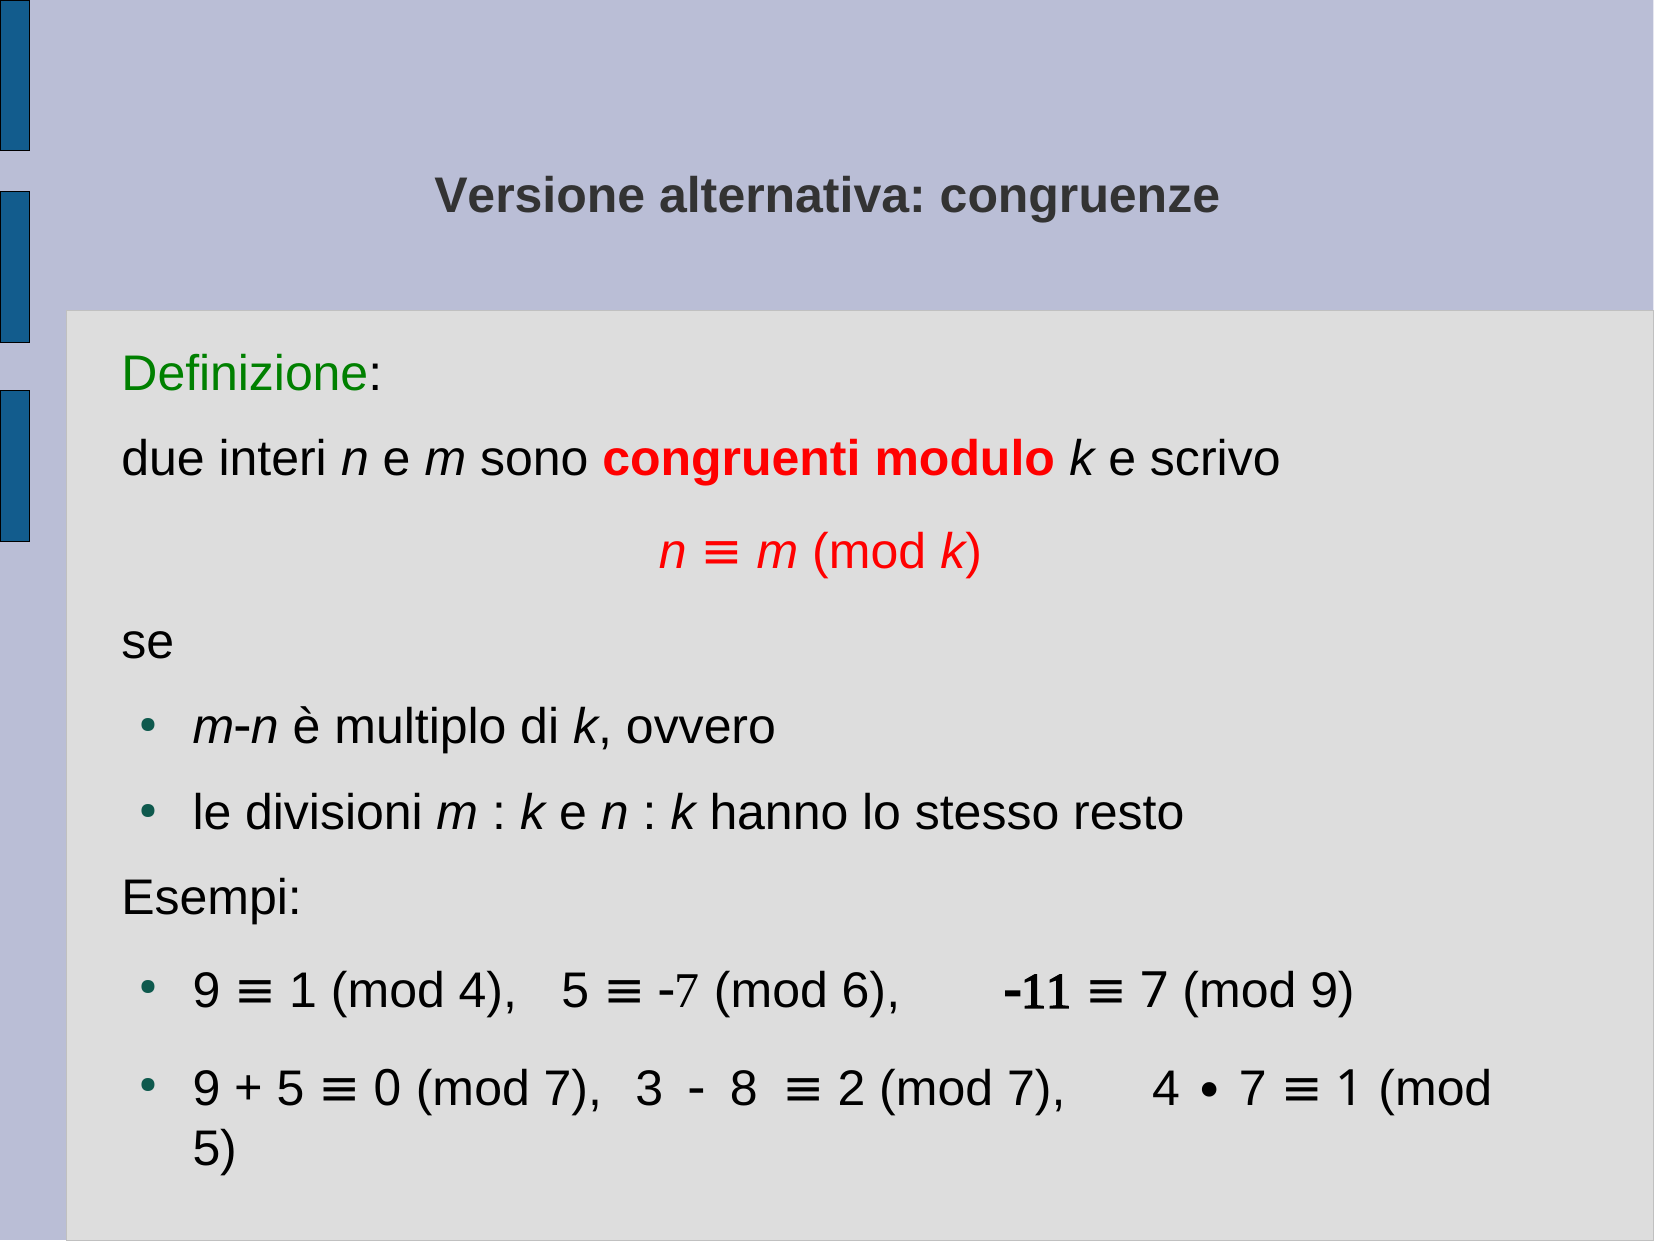

# Versione alternativa: congruenze
Definizione:
due interi n e m sono congruenti modulo k e scrivo
n ≡ m (mod k)
se
m-n è multiplo di k, ovvero
le divisioni m : k e n : k hanno lo stesso resto
Esempi:
9 ≡ 1 (mod 4),	5 ≡ -7 (mod 6),		-11 ≡ 7 (mod 9)
9 + 5 ≡ 0 (mod 7),	3 - 8 ≡ 2 (mod 7), 	4 ∙ 7 ≡ 1 (mod 5)